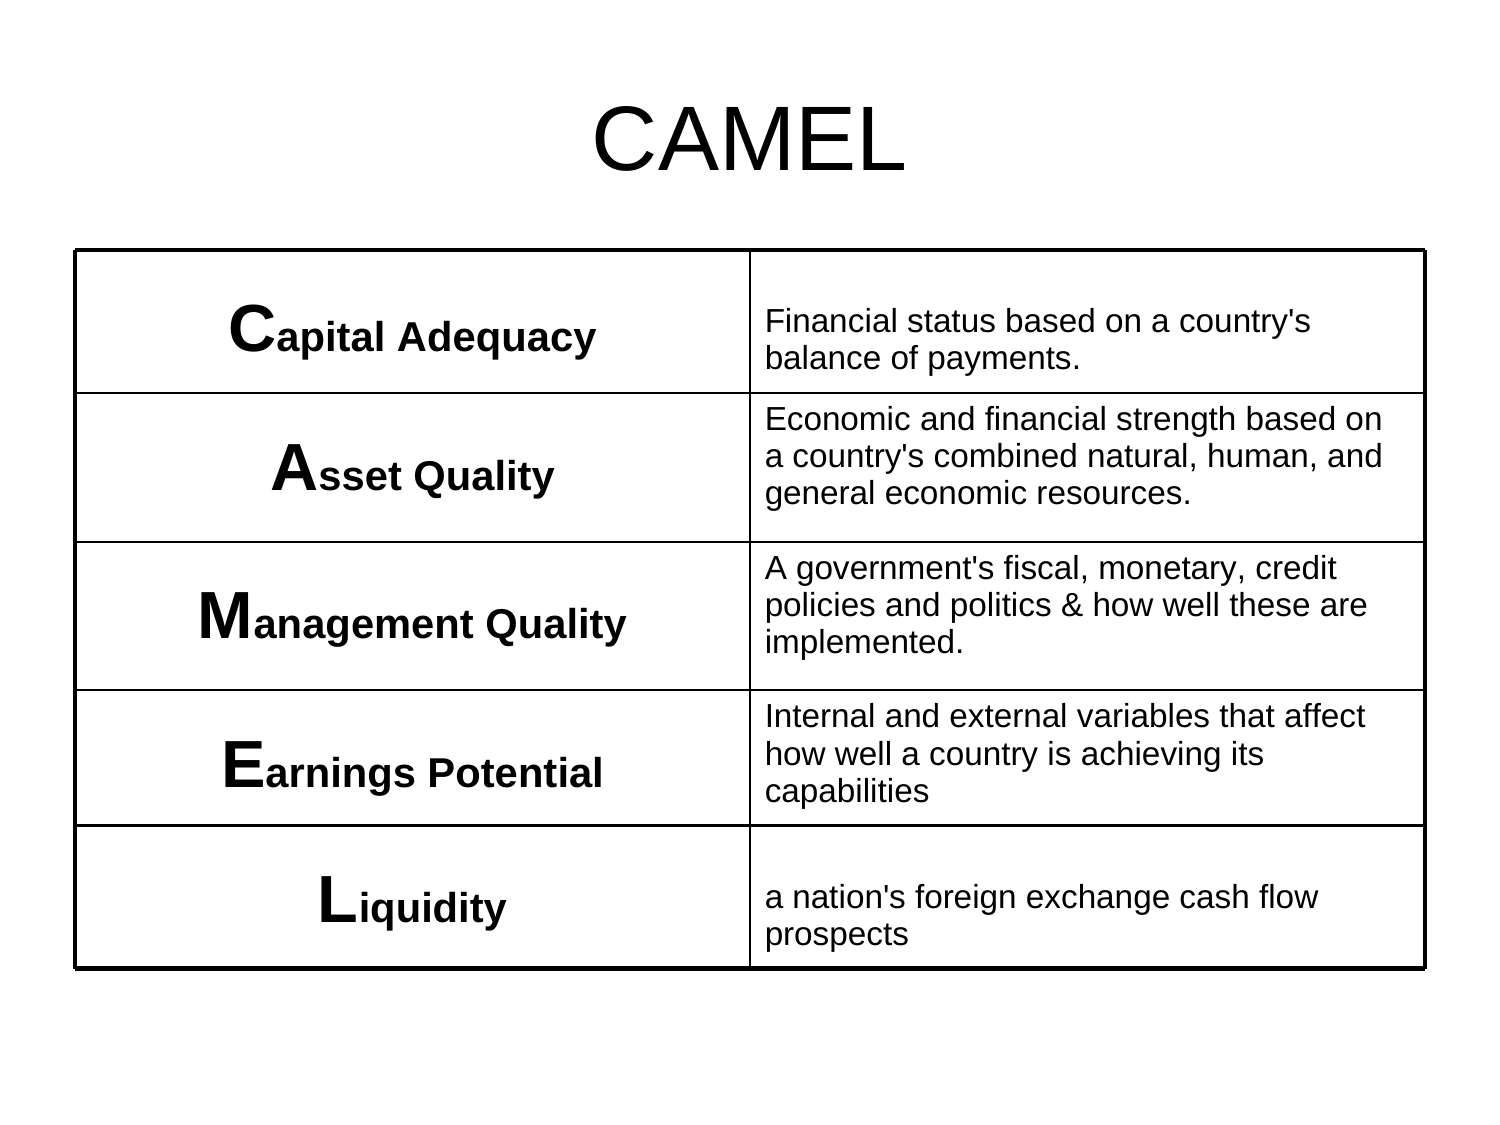

# CAMEL
Capital Adequacy
Financial status based on a country's balance of payments.
Asset Quality
Economic and financial strength based on a country's combined natural, human, and general economic resources.
Management Quality
A government's fiscal, monetary, credit policies and politics & how well these are implemented.
Earnings Potential
Internal and external variables that affect how well a country is achieving its capabilities
Liquidity
a nation's foreign exchange cash flow prospects